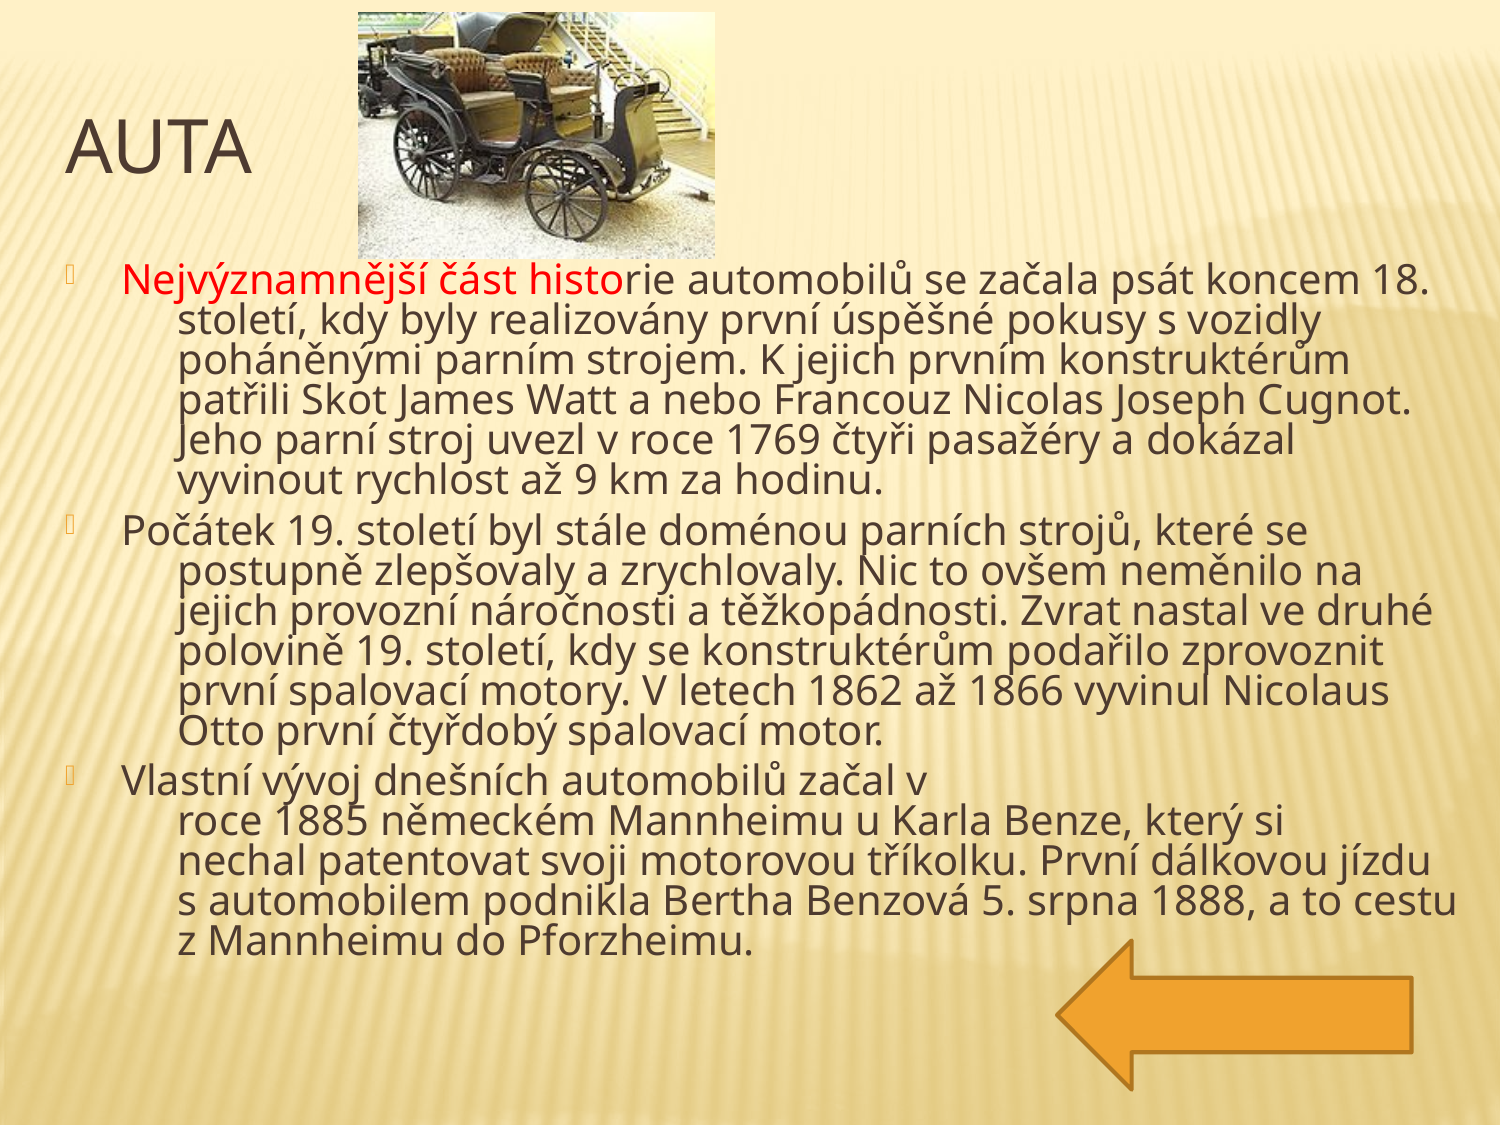

# Auta
Nejvýznamnější část historie automobilů se začala psát koncem 18. století, kdy byly realizovány první úspěšné pokusy s vozidly poháněnými parním strojem. K jejich prvním konstruktérům patřili Skot James Watt a nebo Francouz Nicolas Joseph Cugnot. Jeho parní stroj uvezl v roce 1769 čtyři pasažéry a dokázal vyvinout rychlost až 9 km za hodinu.
Počátek 19. století byl stále doménou parních strojů, které se postupně zlepšovaly a zrychlovaly. Nic to ovšem neměnilo na jejich provozní náročnosti a těžkopádnosti. Zvrat nastal ve druhé polovině 19. století, kdy se konstruktérům podařilo zprovoznit první spalovací motory. V letech 1862 až 1866 vyvinul Nicolaus Otto první čtyřdobý spalovací motor.
Vlastní vývoj dnešních automobilů začal v roce 1885 německém Mannheimu u Karla Benze, který si nechal patentovat svoji motorovou tříkolku. První dálkovou jízdu s automobilem podnikla Bertha Benzová 5. srpna 1888, a to cestu z Mannheimu do Pforzheimu.